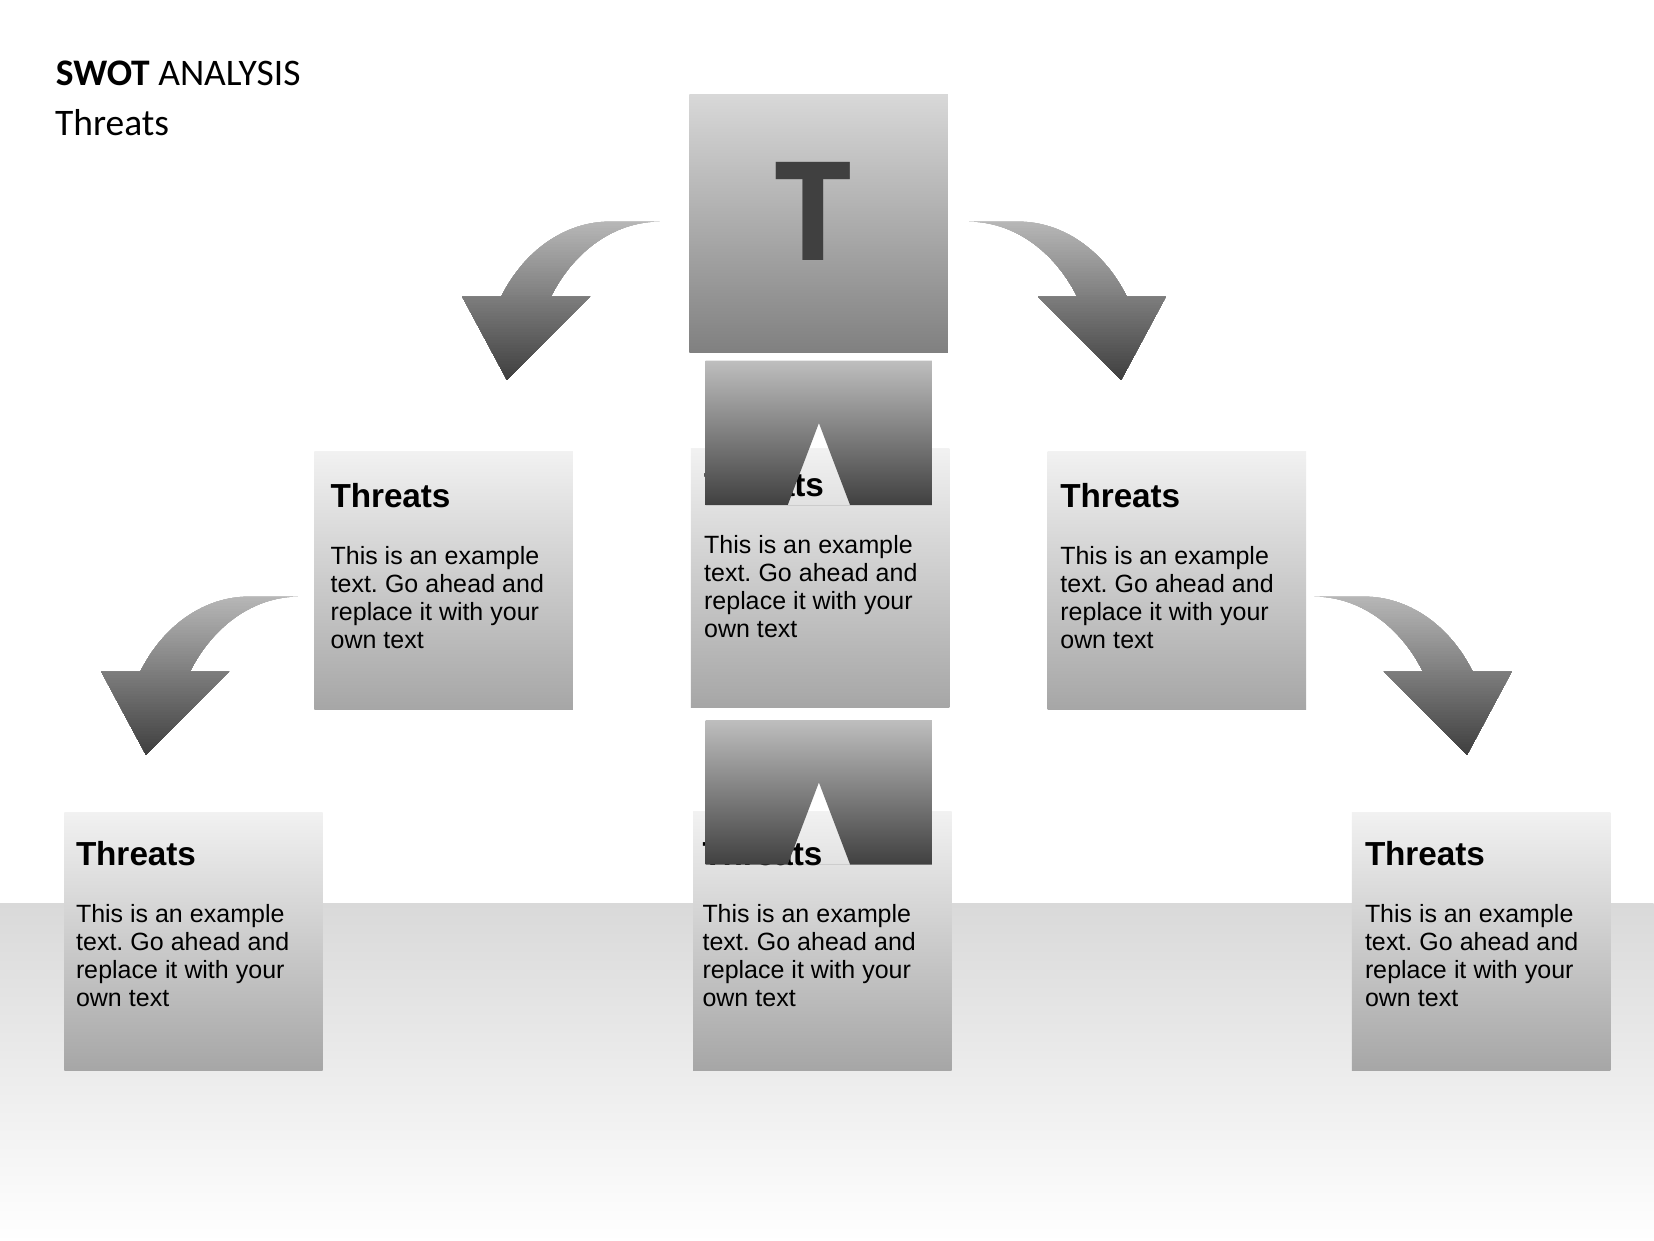

SWOT ANALYSIS
Threats
T
Threats
This is an example text. Go ahead and replace it with your own text
Threats
This is an example text. Go ahead and replace it with your own text
Threats
This is an example text. Go ahead and replace it with your own text
Threats
This is an example text. Go ahead and replace it with your own text
Threats
This is an example text. Go ahead and replace it with your own text
Threats
This is an example text. Go ahead and replace it with your own text